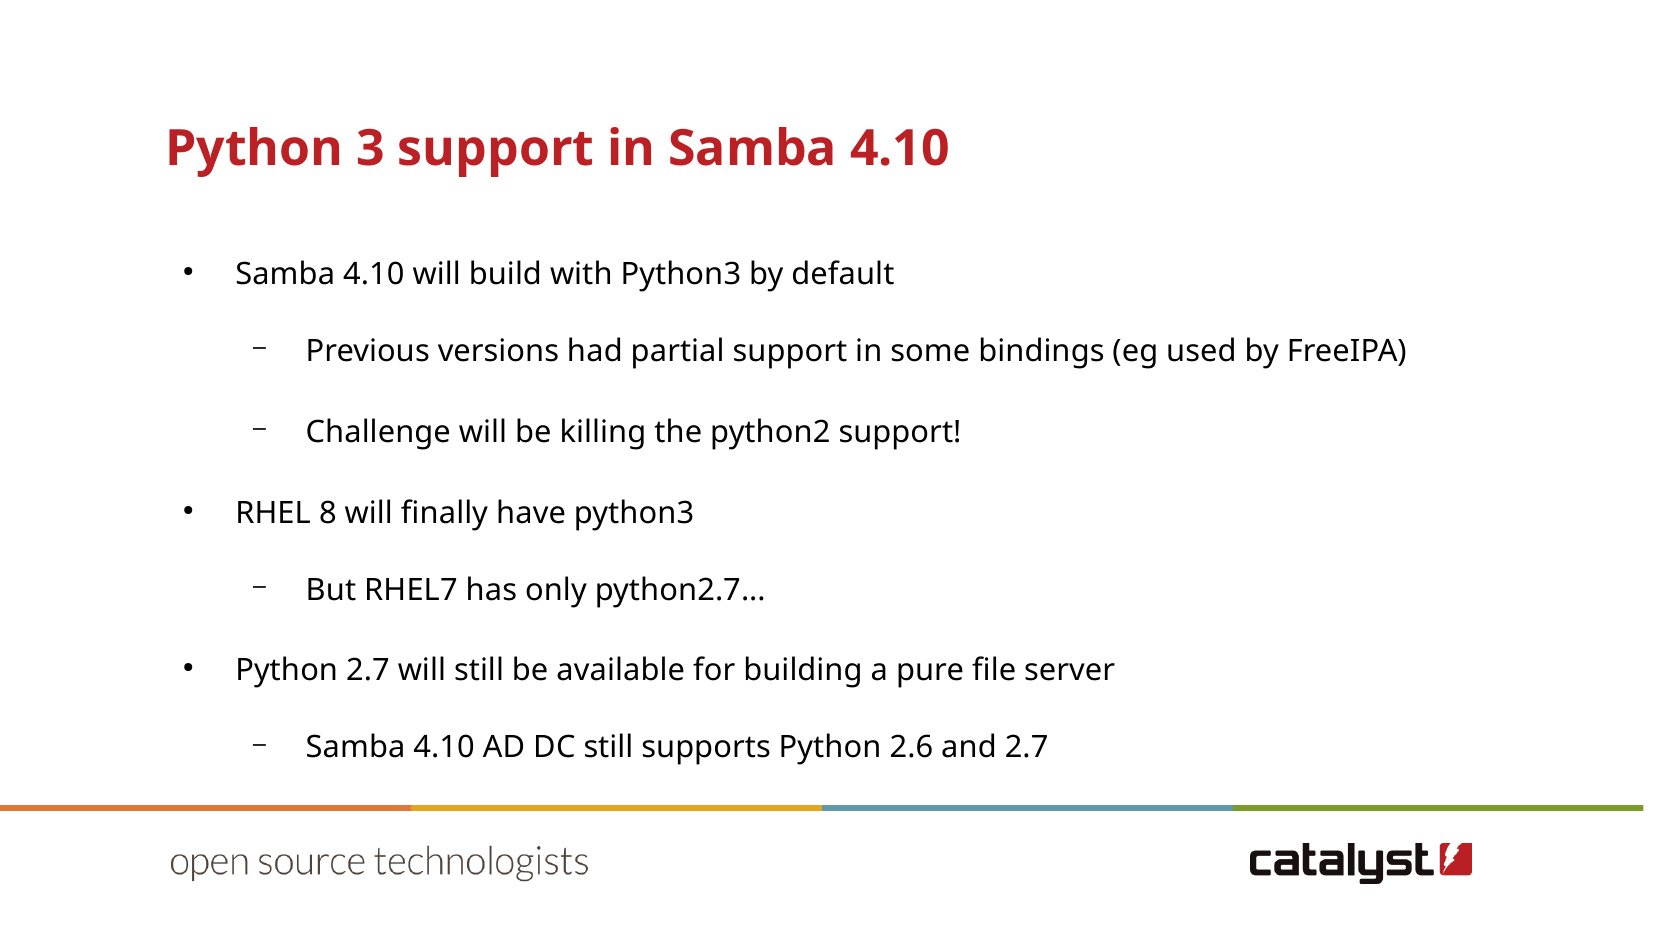

# Python 3 support in Samba 4.10
Samba 4.10 will build with Python3 by default
Previous versions had partial support in some bindings (eg used by FreeIPA)
Challenge will be killing the python2 support!
RHEL 8 will finally have python3
But RHEL7 has only python2.7...
Python 2.7 will still be available for building a pure file server
Samba 4.10 AD DC still supports Python 2.6 and 2.7